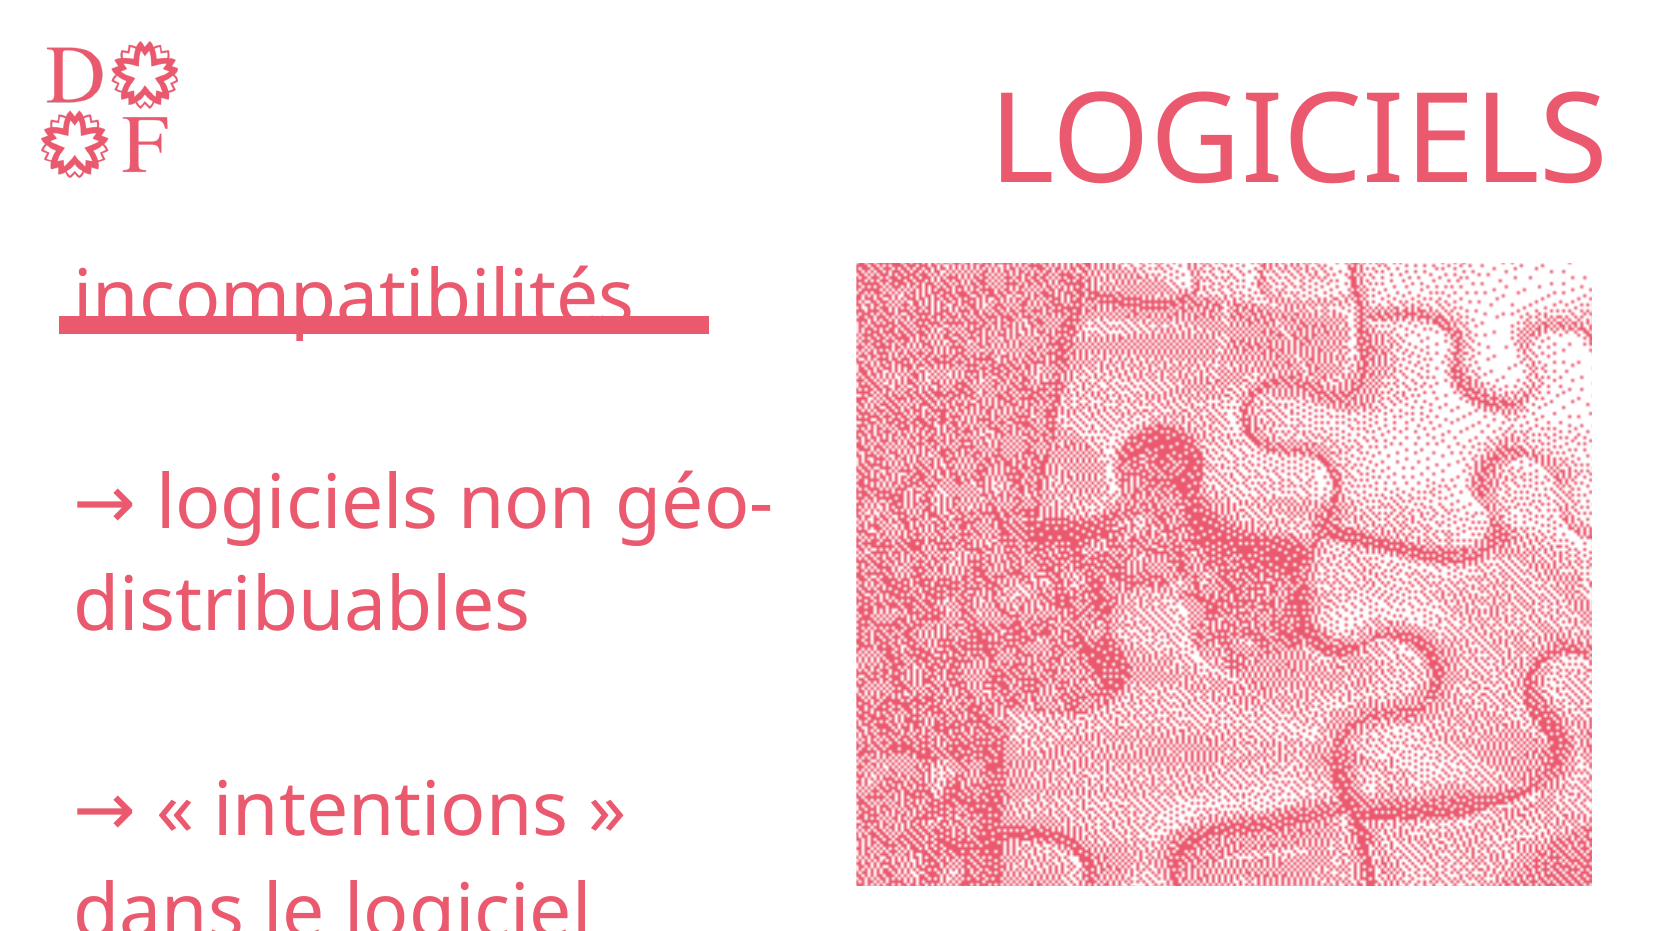

LOGICIELS
incompatibilités
→ logiciels non géo-distribuables
→ « intentions » dans le logiciel contradictoires